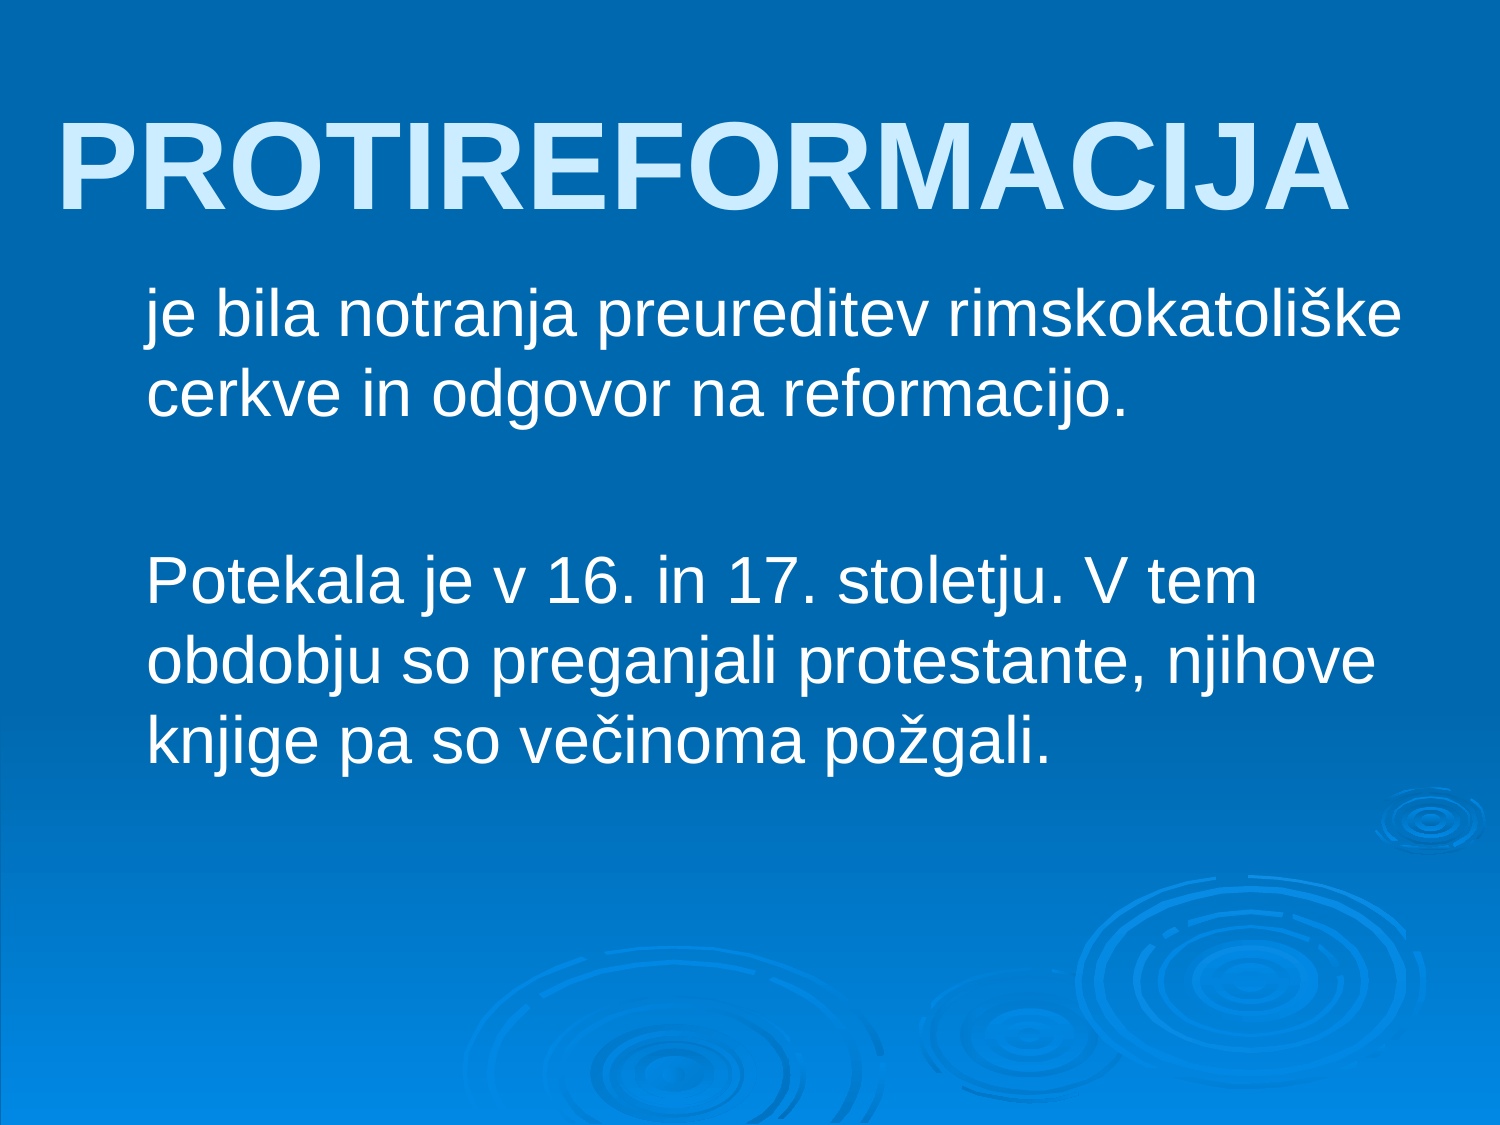

# PROTIREFORMACIJA
 je bila notranja preureditev rimskokatoliške cerkve in odgovor na reformacijo.
 Potekala je v 16. in 17. stoletju. V tem obdobju so preganjali protestante, njihove knjige pa so večinoma požgali.